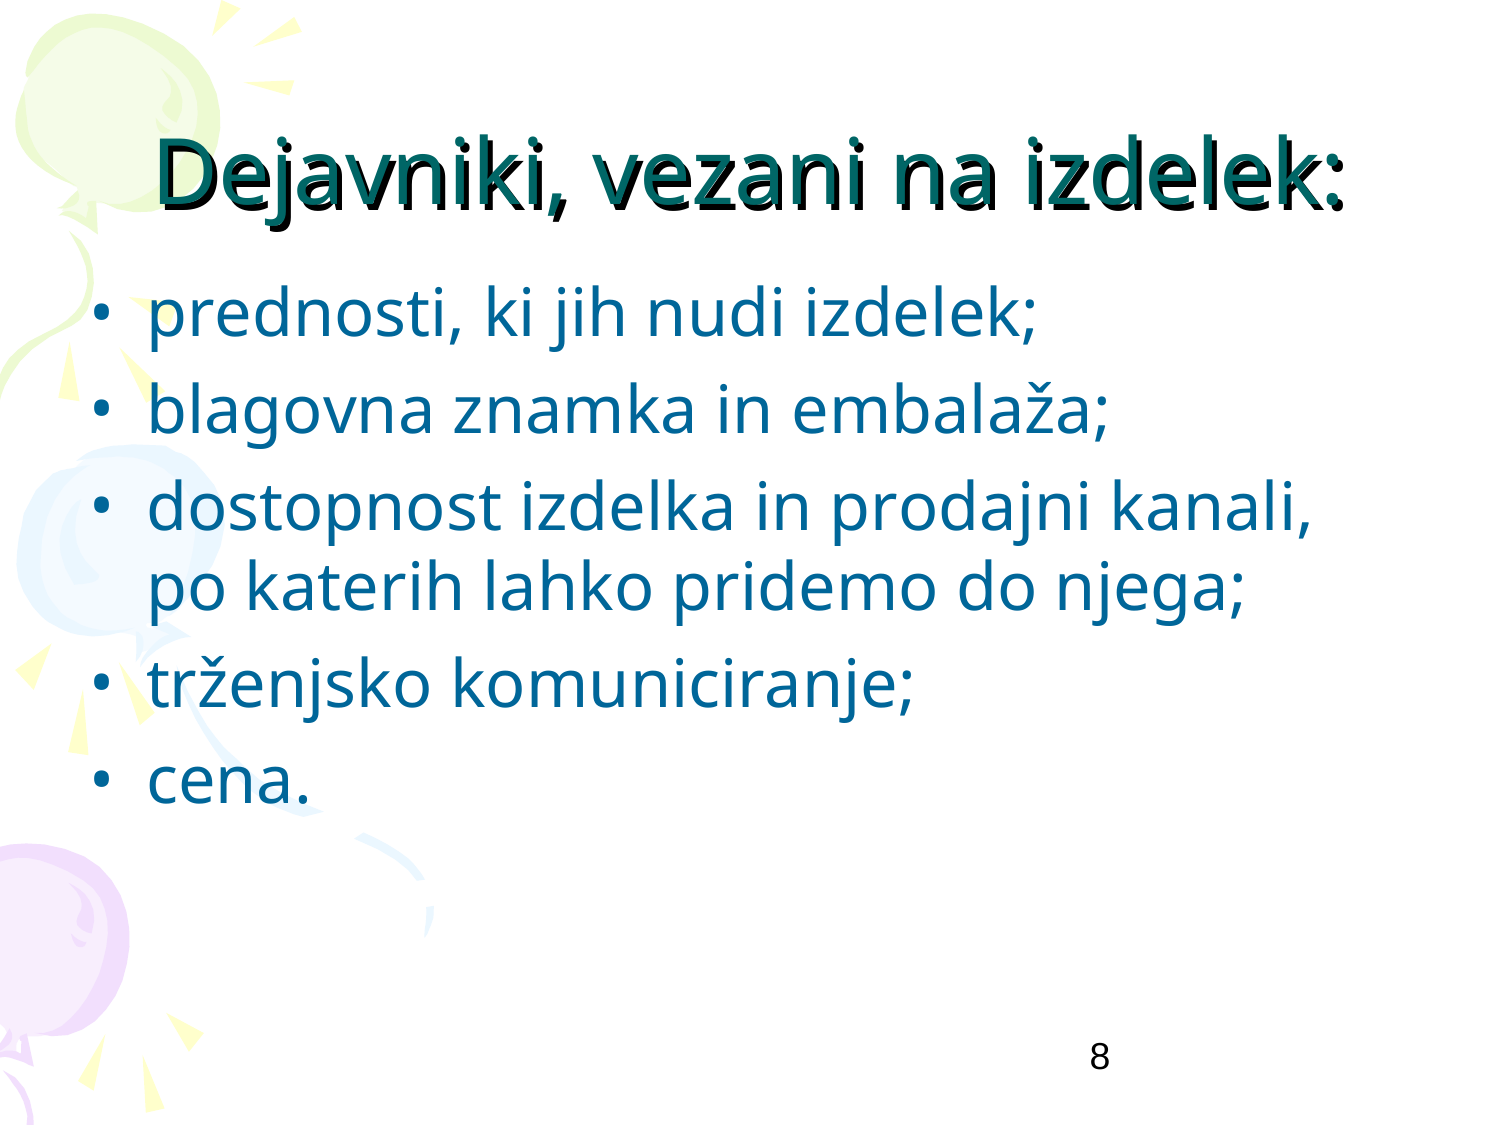

# Dejavniki, vezani na izdelek:
prednosti, ki jih nudi izdelek;
blagovna znamka in embalaža;
dostopnost izdelka in prodajni kanali, po katerih lahko pridemo do njega;
trženjsko komuniciranje;
cena.
8